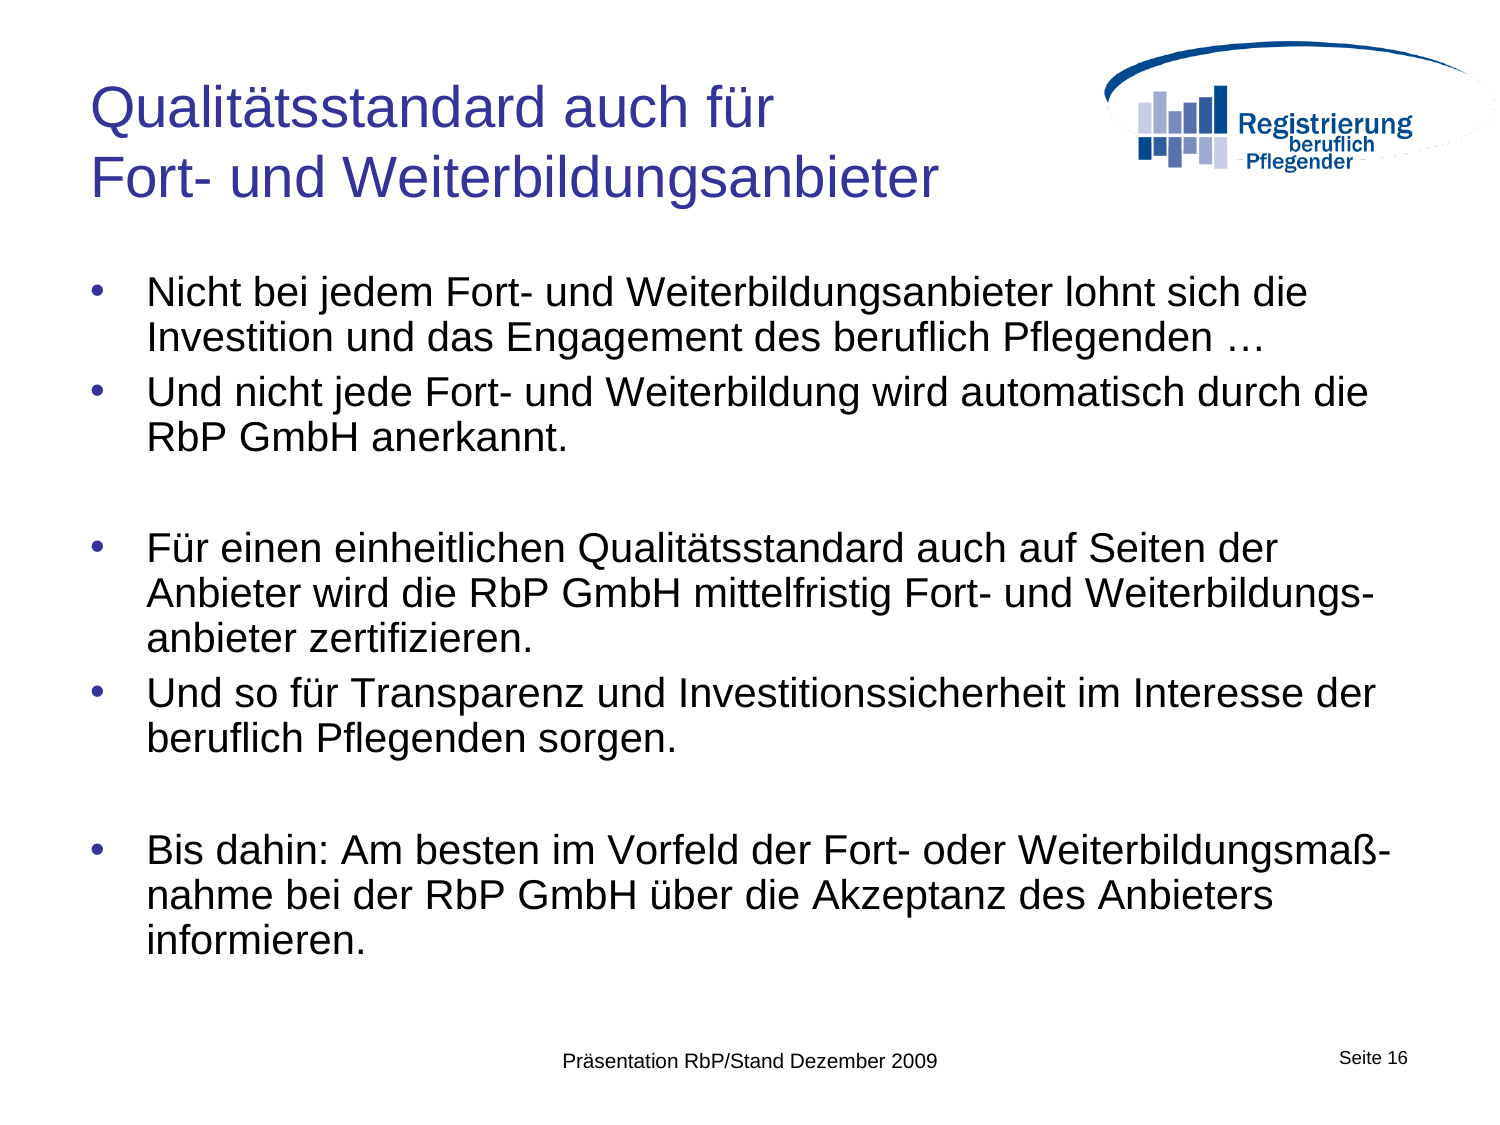

# Qualitätsstandard auch für Fort- und Weiterbildungsanbieter
Nicht bei jedem Fort- und Weiterbildungsanbieter lohnt sich die Investition und das Engagement des beruflich Pflegenden …
Und nicht jede Fort- und Weiterbildung wird automatisch durch die RbP GmbH anerkannt.
Für einen einheitlichen Qualitätsstandard auch auf Seiten der Anbieter wird die RbP GmbH mittelfristig Fort- und Weiterbildungs-anbieter zertifizieren.
Und so für Transparenz und Investitionssicherheit im Interesse der beruflich Pflegenden sorgen.
Bis dahin: Am besten im Vorfeld der Fort- oder Weiterbildungsmaß-nahme bei der RbP GmbH über die Akzeptanz des Anbieters informieren.
Präsentation RbP/Stand Dezember 2009